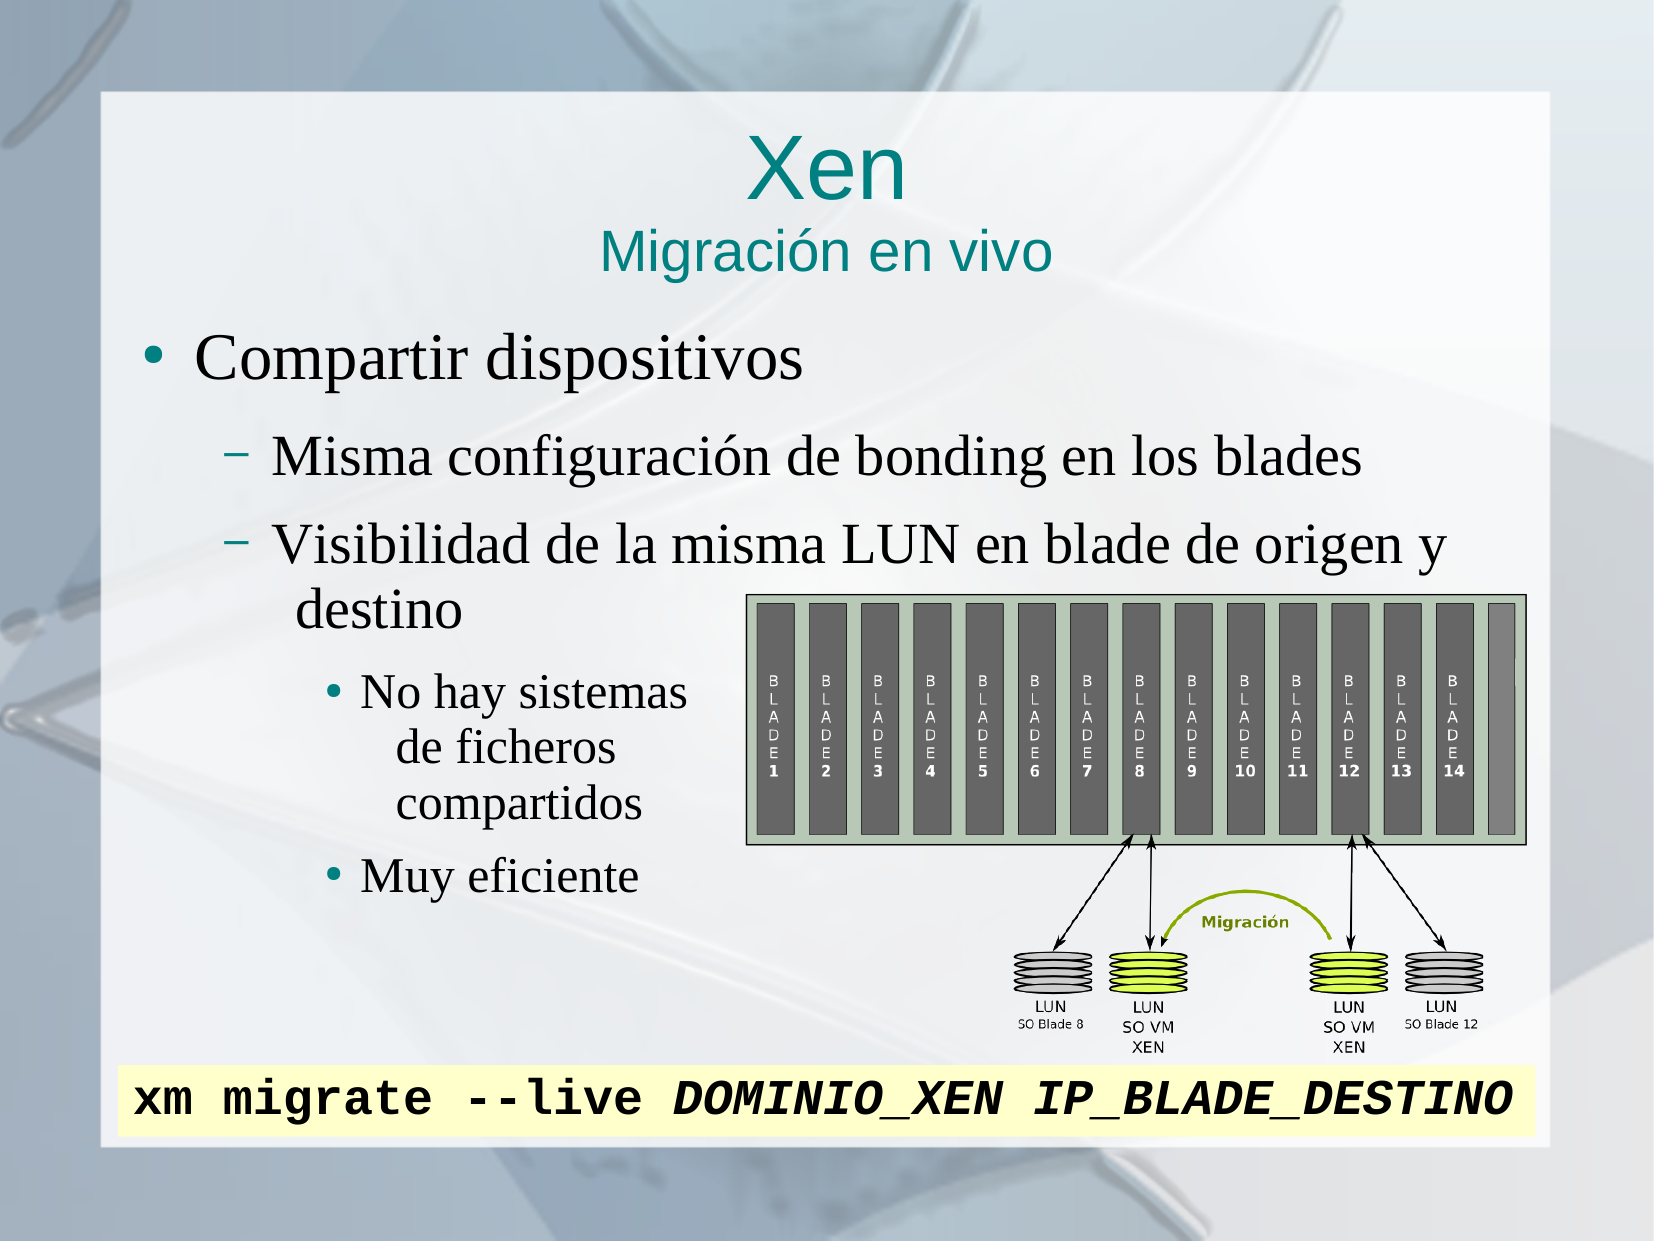

# Xen Migración en vivo
Compartir dispositivos
Misma configuración de bonding en los blades
Visibilidad de la misma LUN en blade de origen y destino
No hay sistemas
de ficheros
compartidos
Muy eficiente
xm migrate --live DOMINIO_XEN IP_BLADE_DESTINO